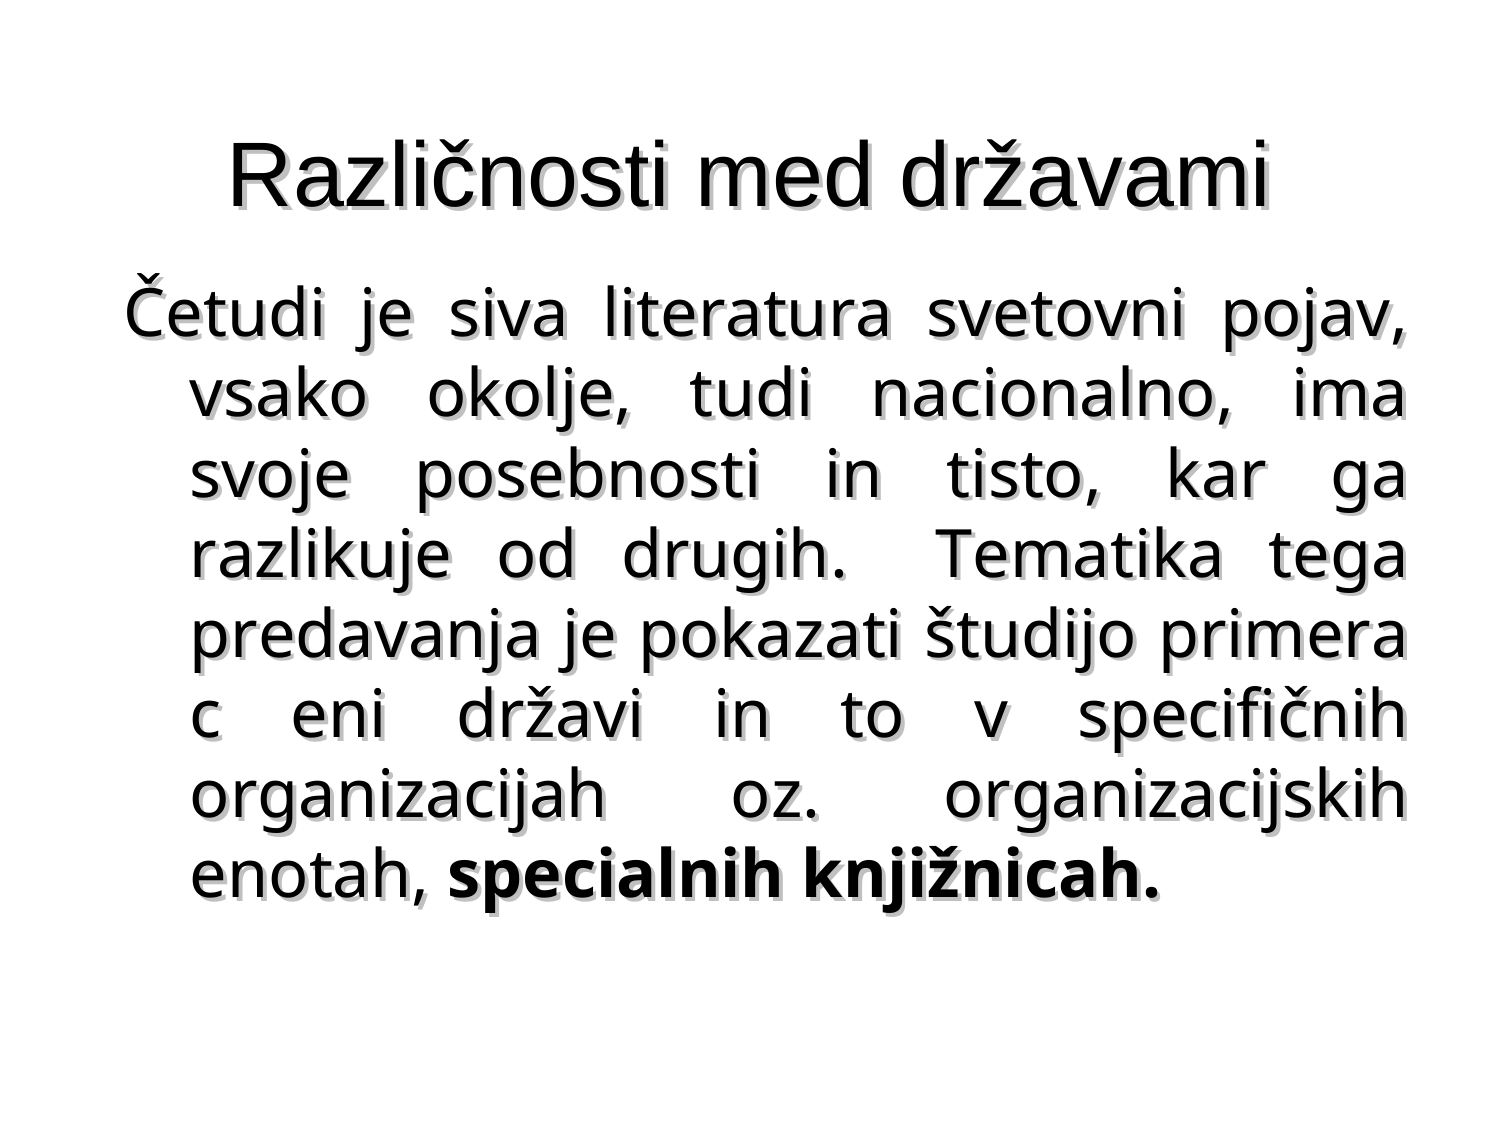

# Različnosti med državami
 Četudi je siva literatura svetovni pojav, vsako okolje, tudi nacionalno, ima svoje posebnosti in tisto, kar ga razlikuje od drugih. Tematika tega predavanja je pokazati študijo primera c eni državi in to v specifičnih organizacijah oz. organizacijskih enotah, specialnih knjižnicah.
2
Primoz Juznic, University of Ljubljana, Faculty of Arts, Department of Library and Information Science and Book Studies, Slovenia